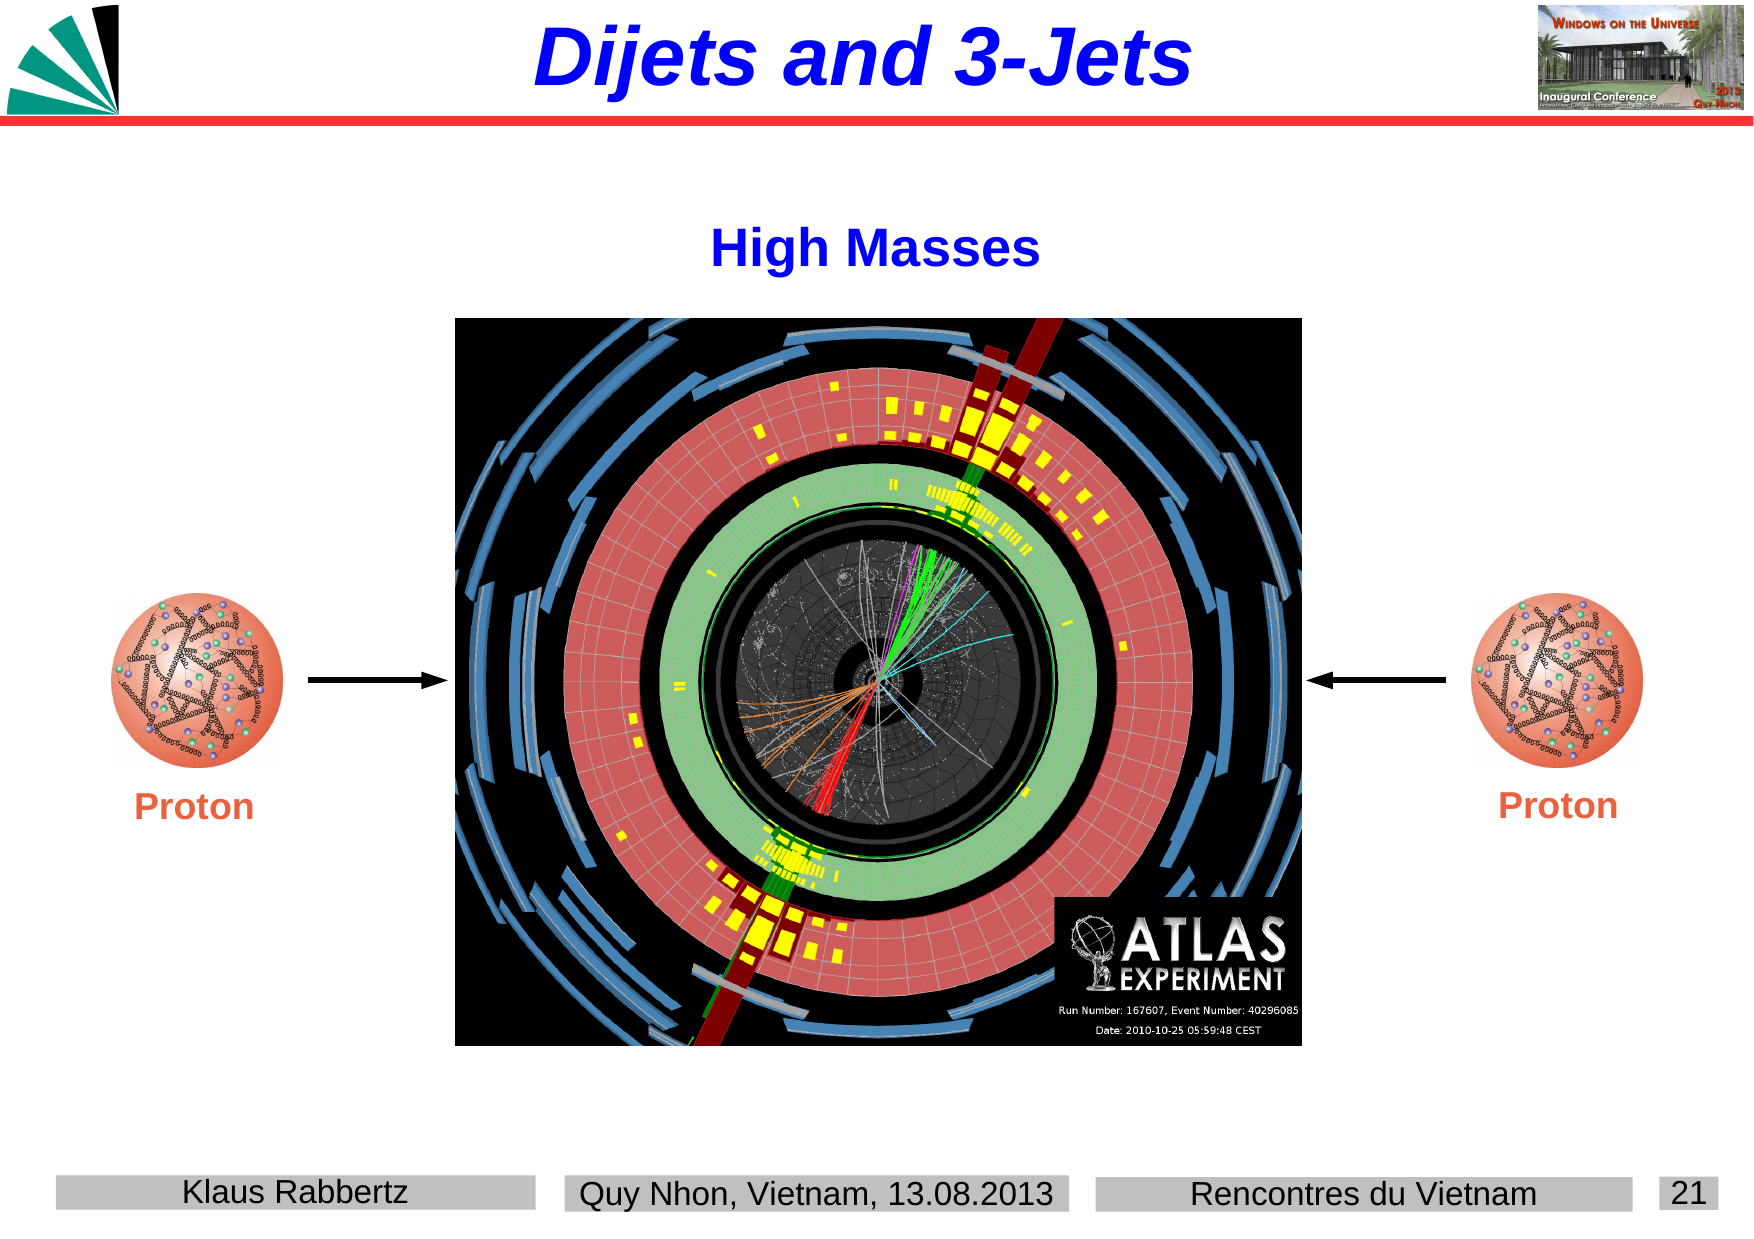

# Dijets and 3-Jets
High Masses
Proton
Proton